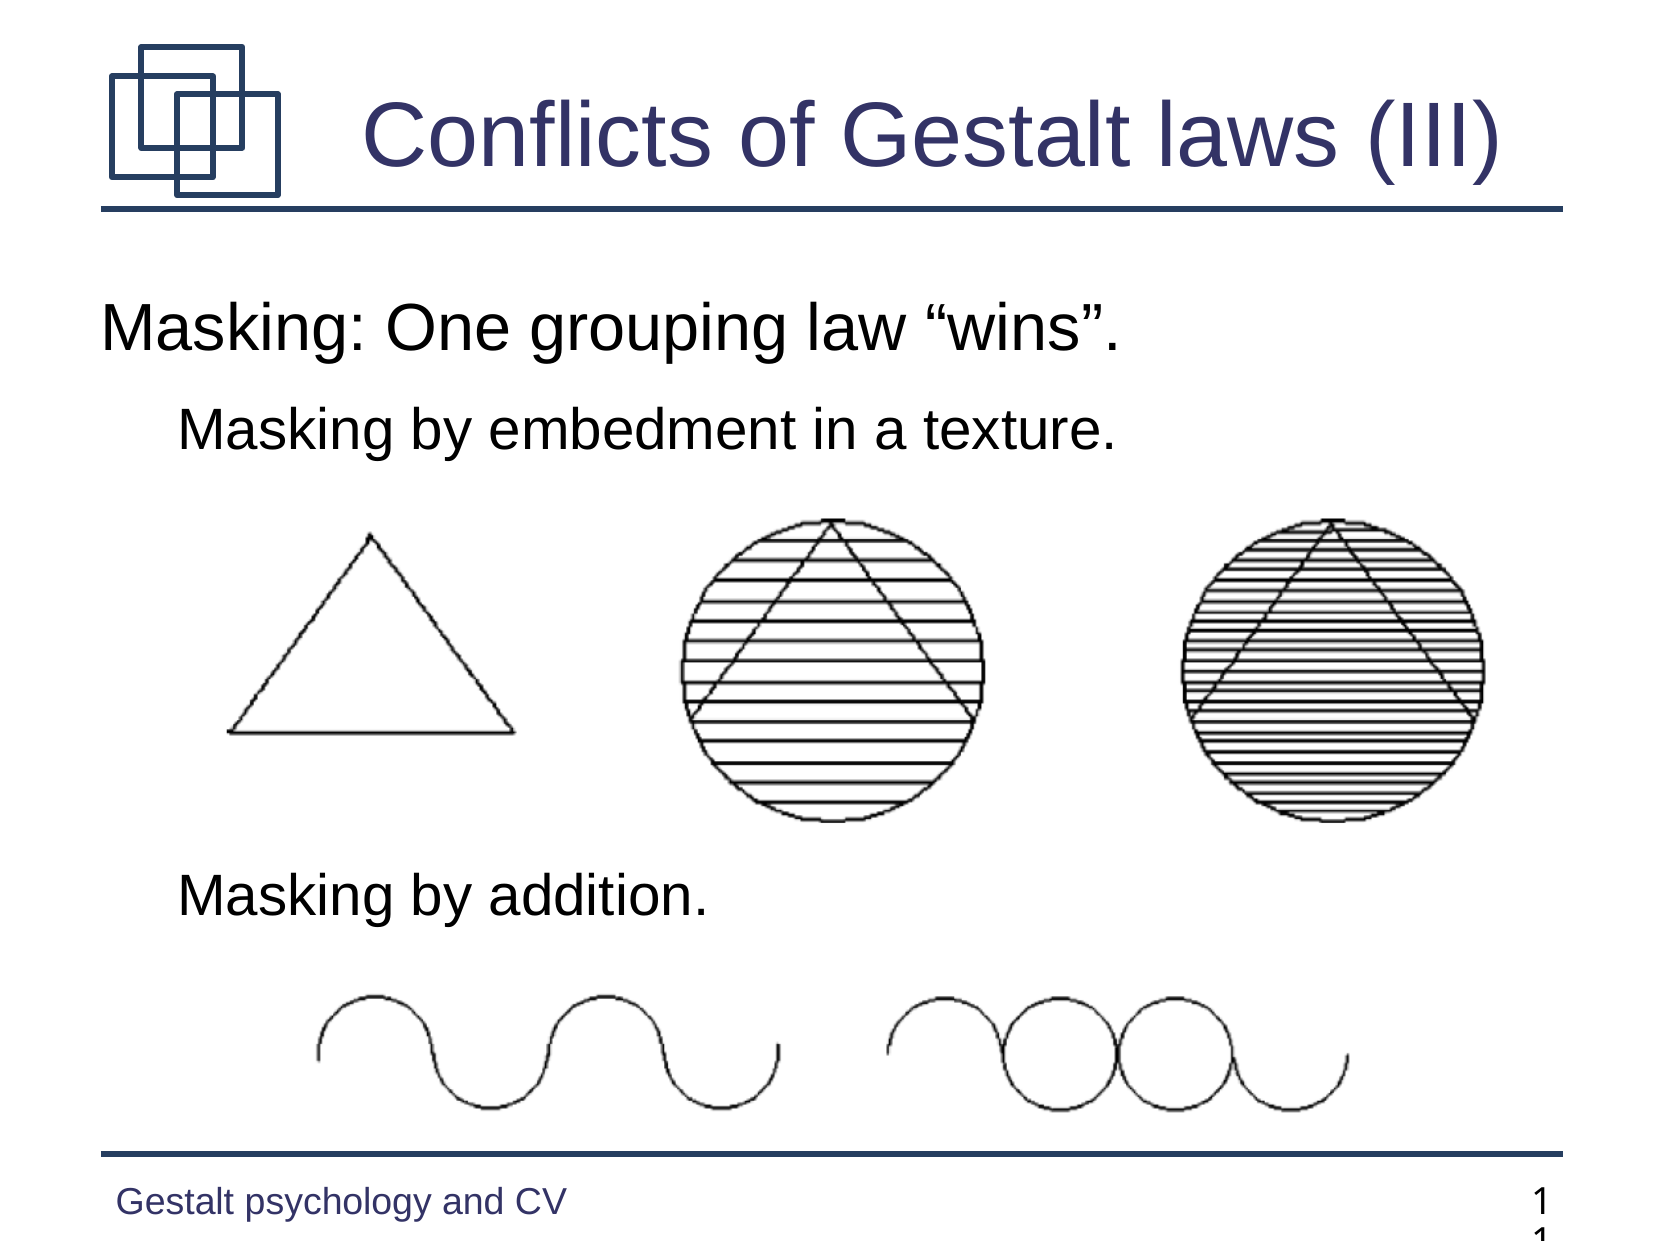

# Conflicts of Gestalt laws (III)
Masking: One grouping law “wins”.
Masking by embedment in a texture.
Masking by addition.